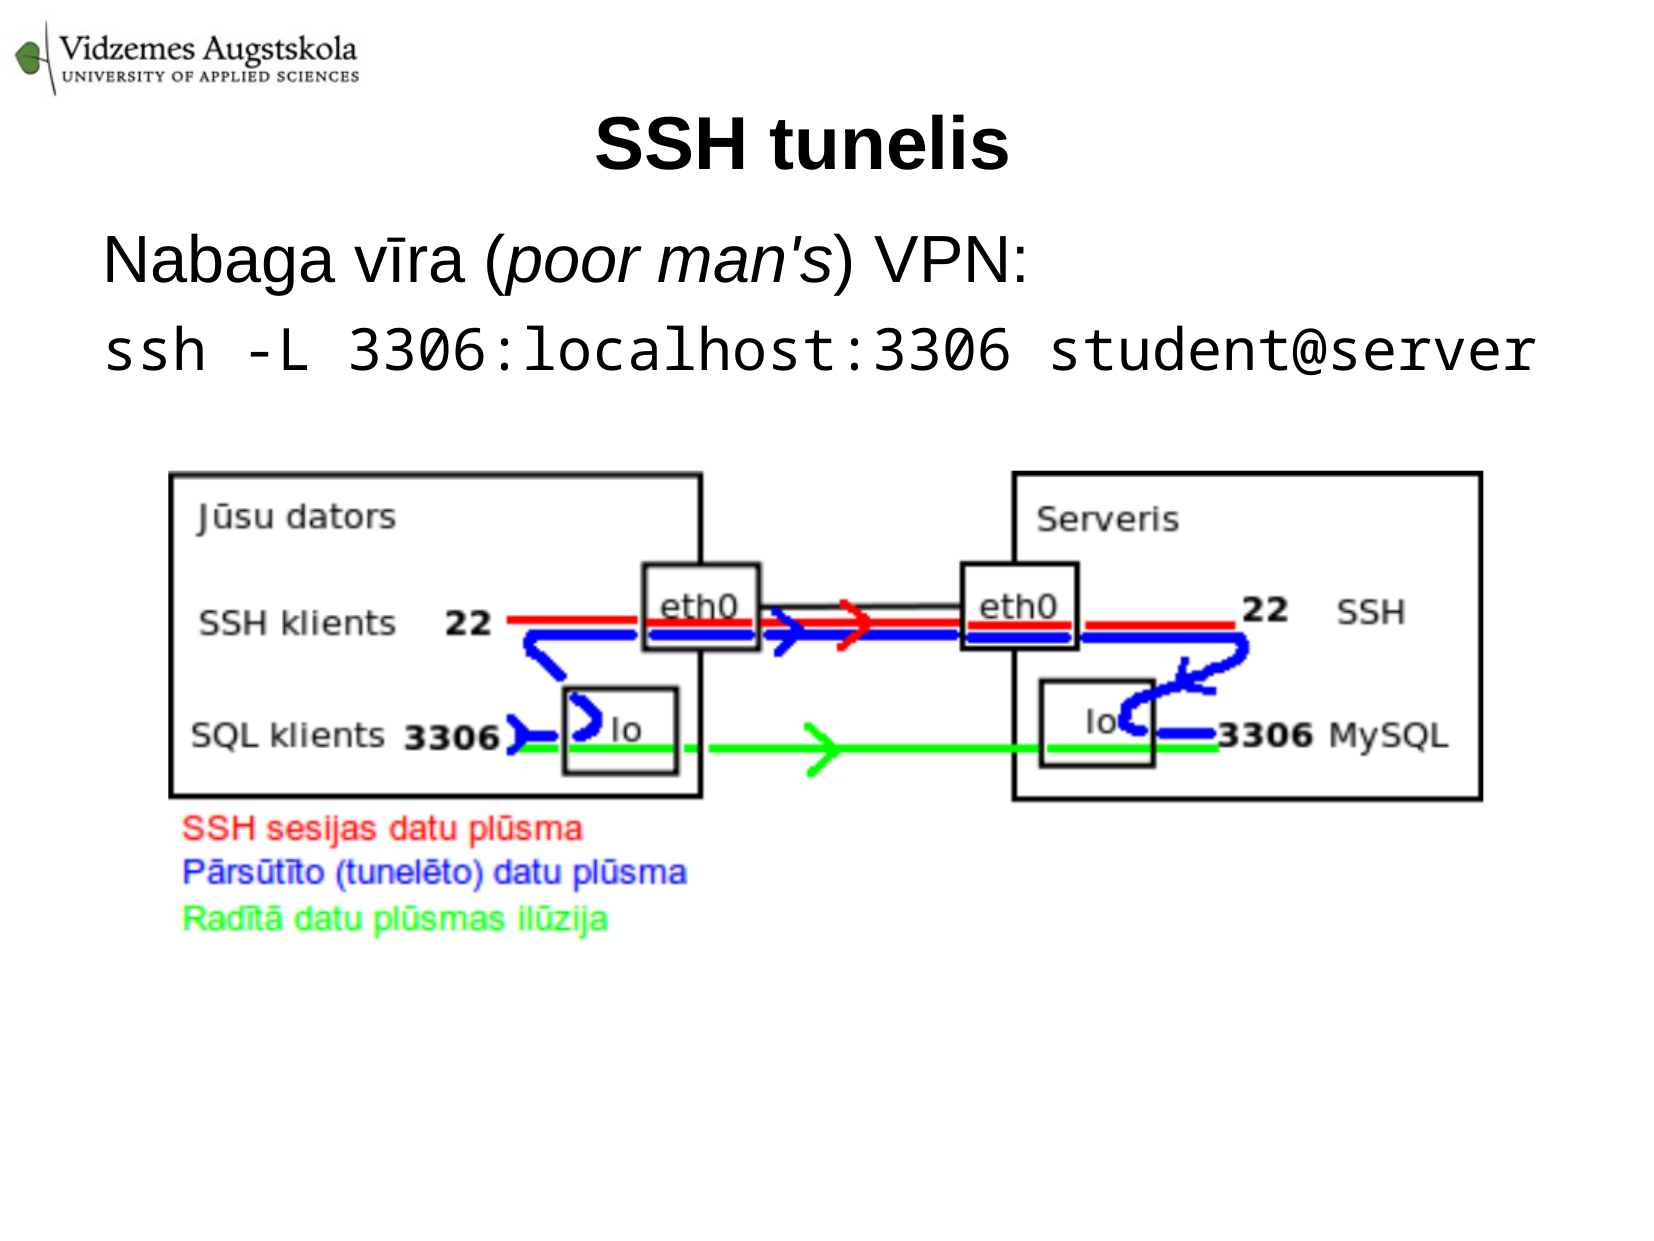

# SSH tunelis
Nabaga vīra (poor man's) VPN:
ssh -L 3306:localhost:3306 student@server